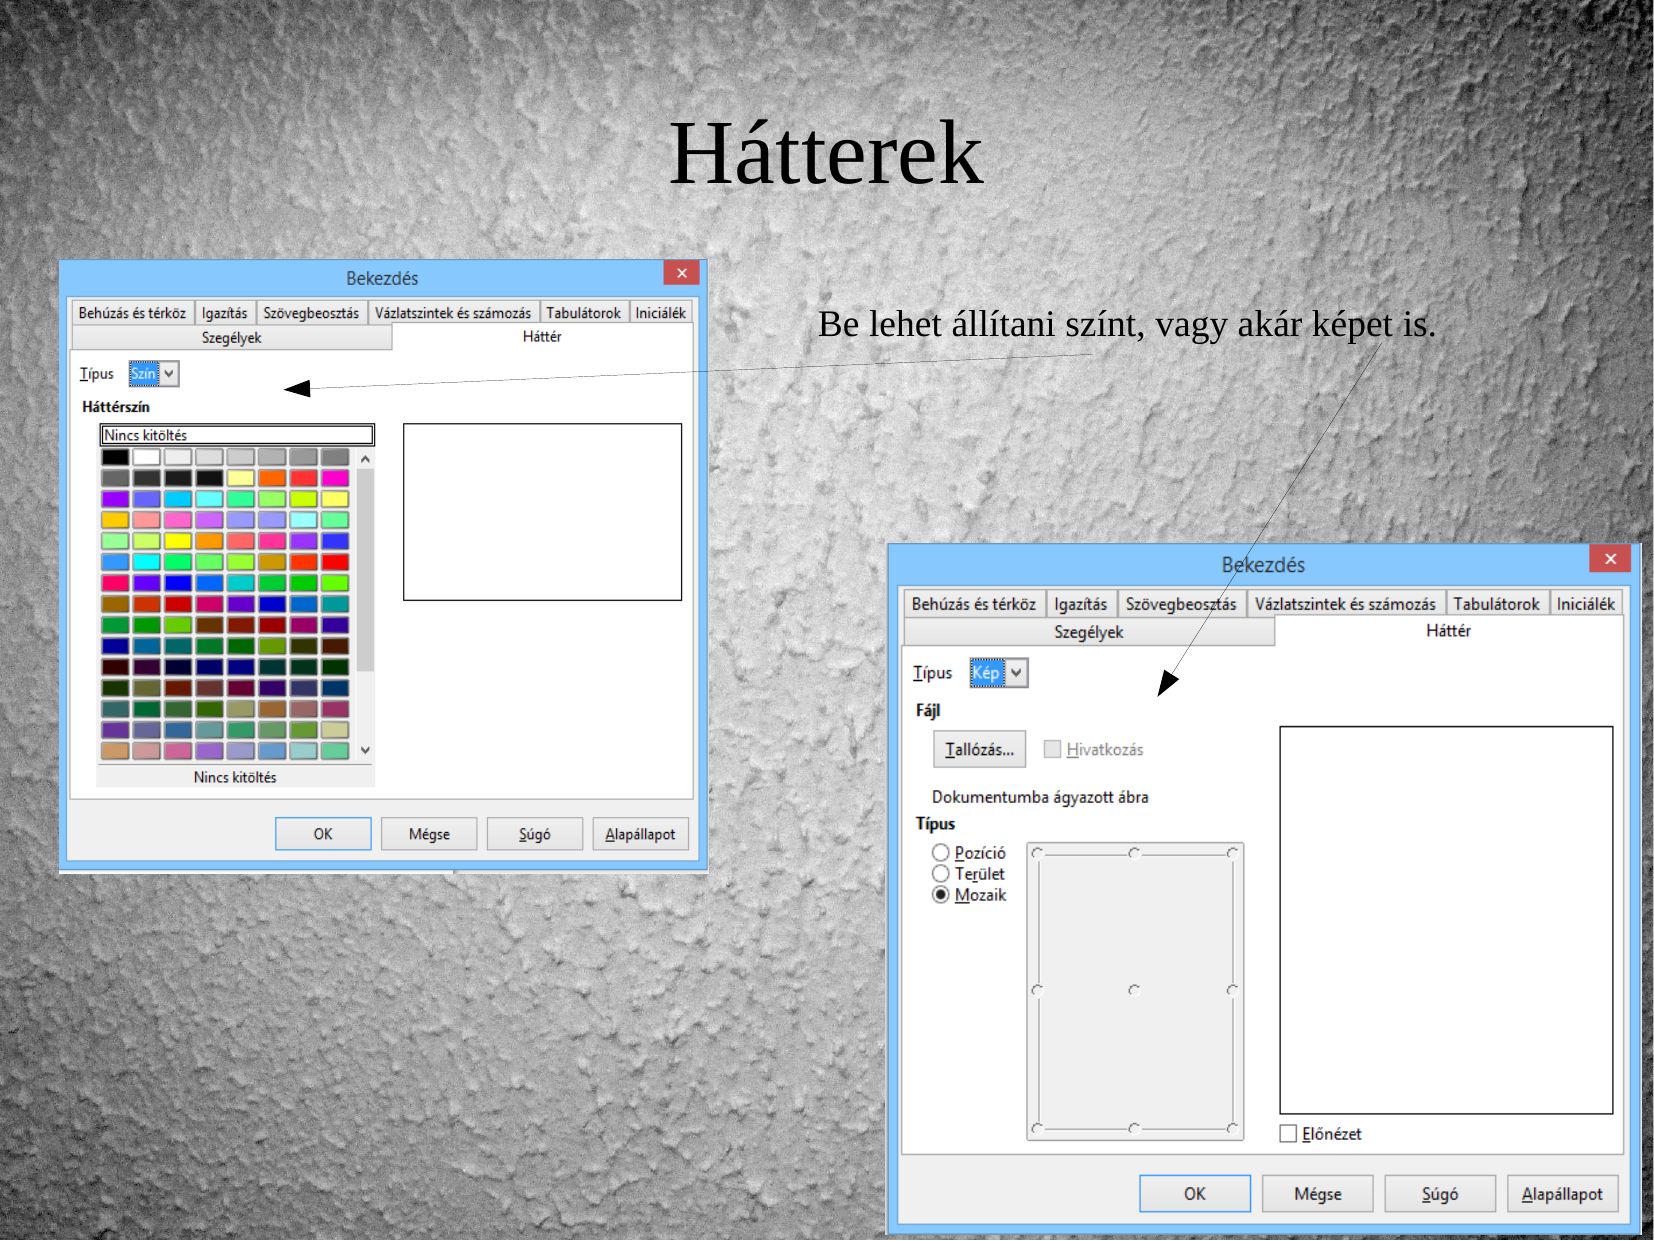

# Hátterek
Be lehet állítani színt, vagy akár képet is.